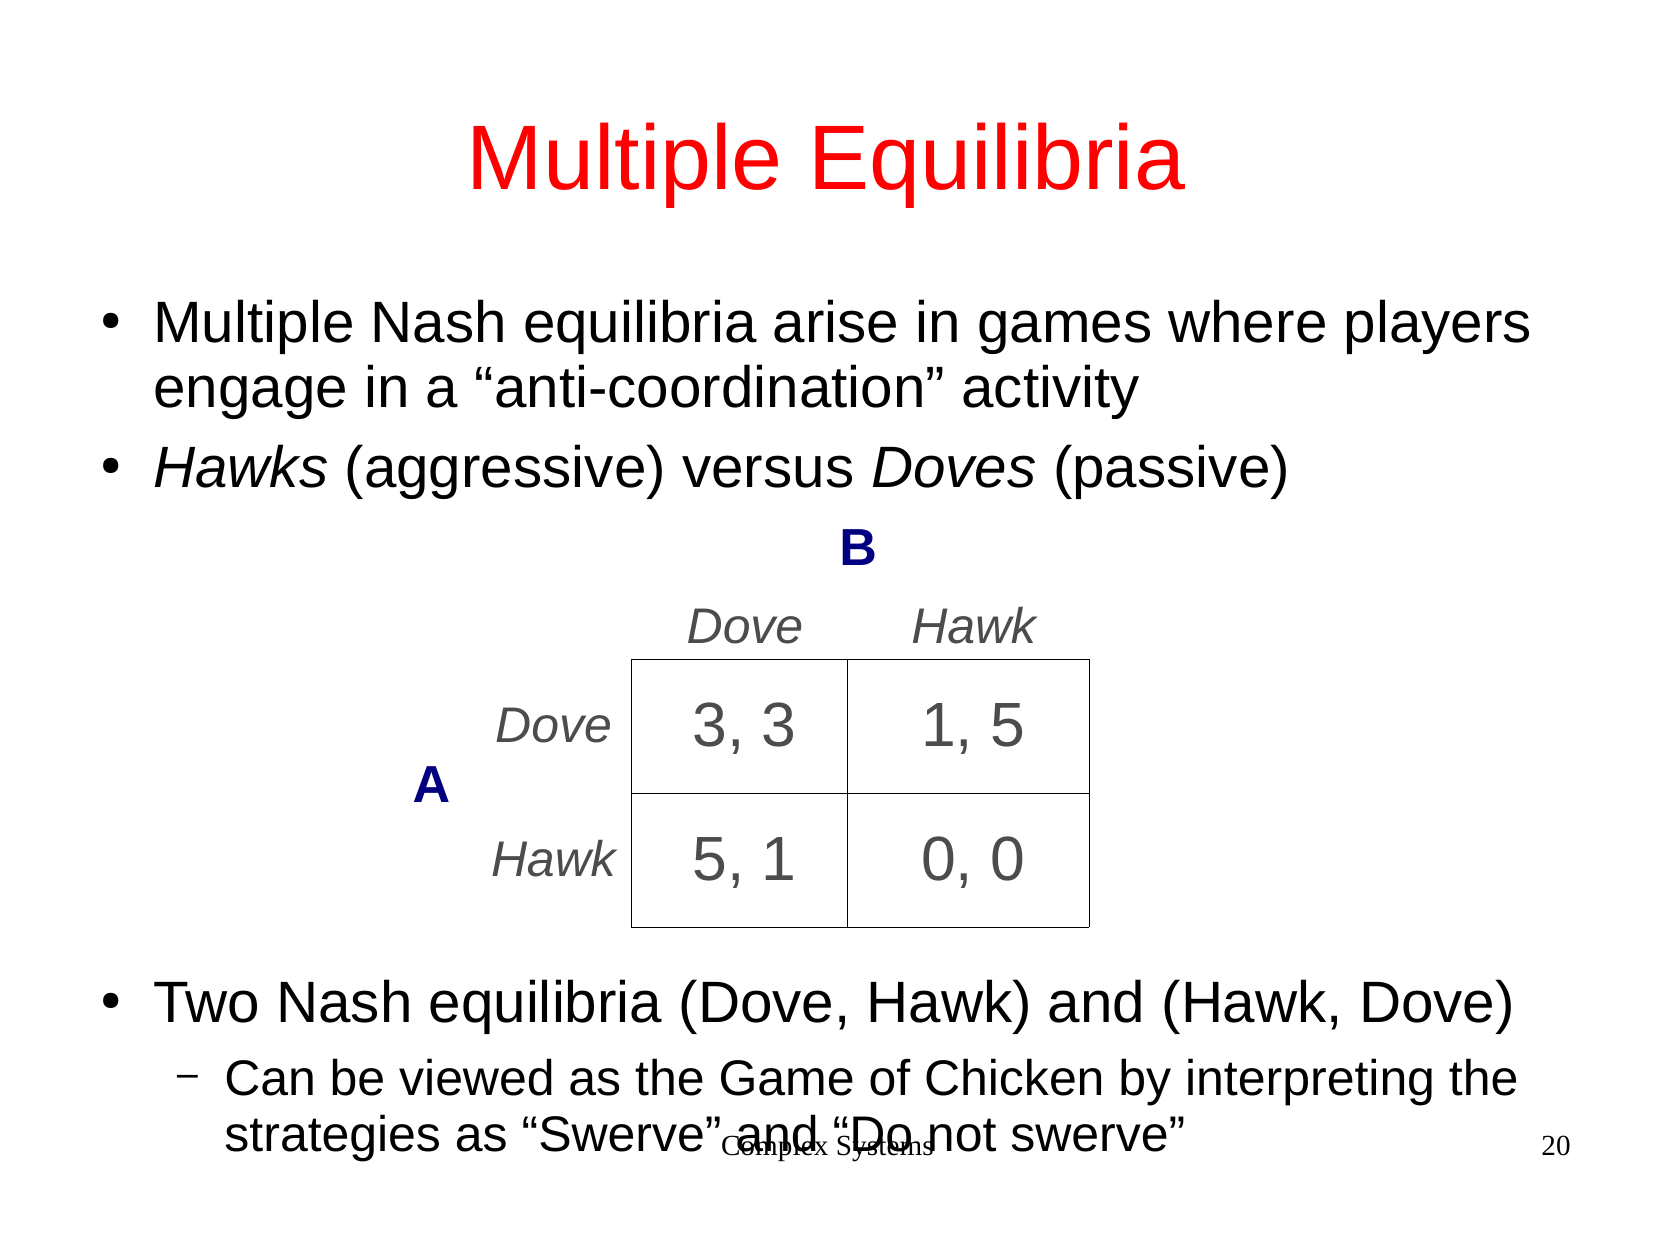

# Multiple Equilibria
Multiple Nash equilibria arise in games where players engage in a “anti-coordination” activity
Hawks (aggressive) versus Doves (passive)
Two Nash equilibria (Dove, Hawk) and (Hawk, Dove)
Can be viewed as the Game of Chicken by interpreting the strategies as “Swerve” and “Do not swerve”
B
| | Dove | Hawk |
| --- | --- | --- |
| Dove | 3, 3 | 1, 5 |
| Hawk | 5, 1 | 0, 0 |
A
Complex Systems
20